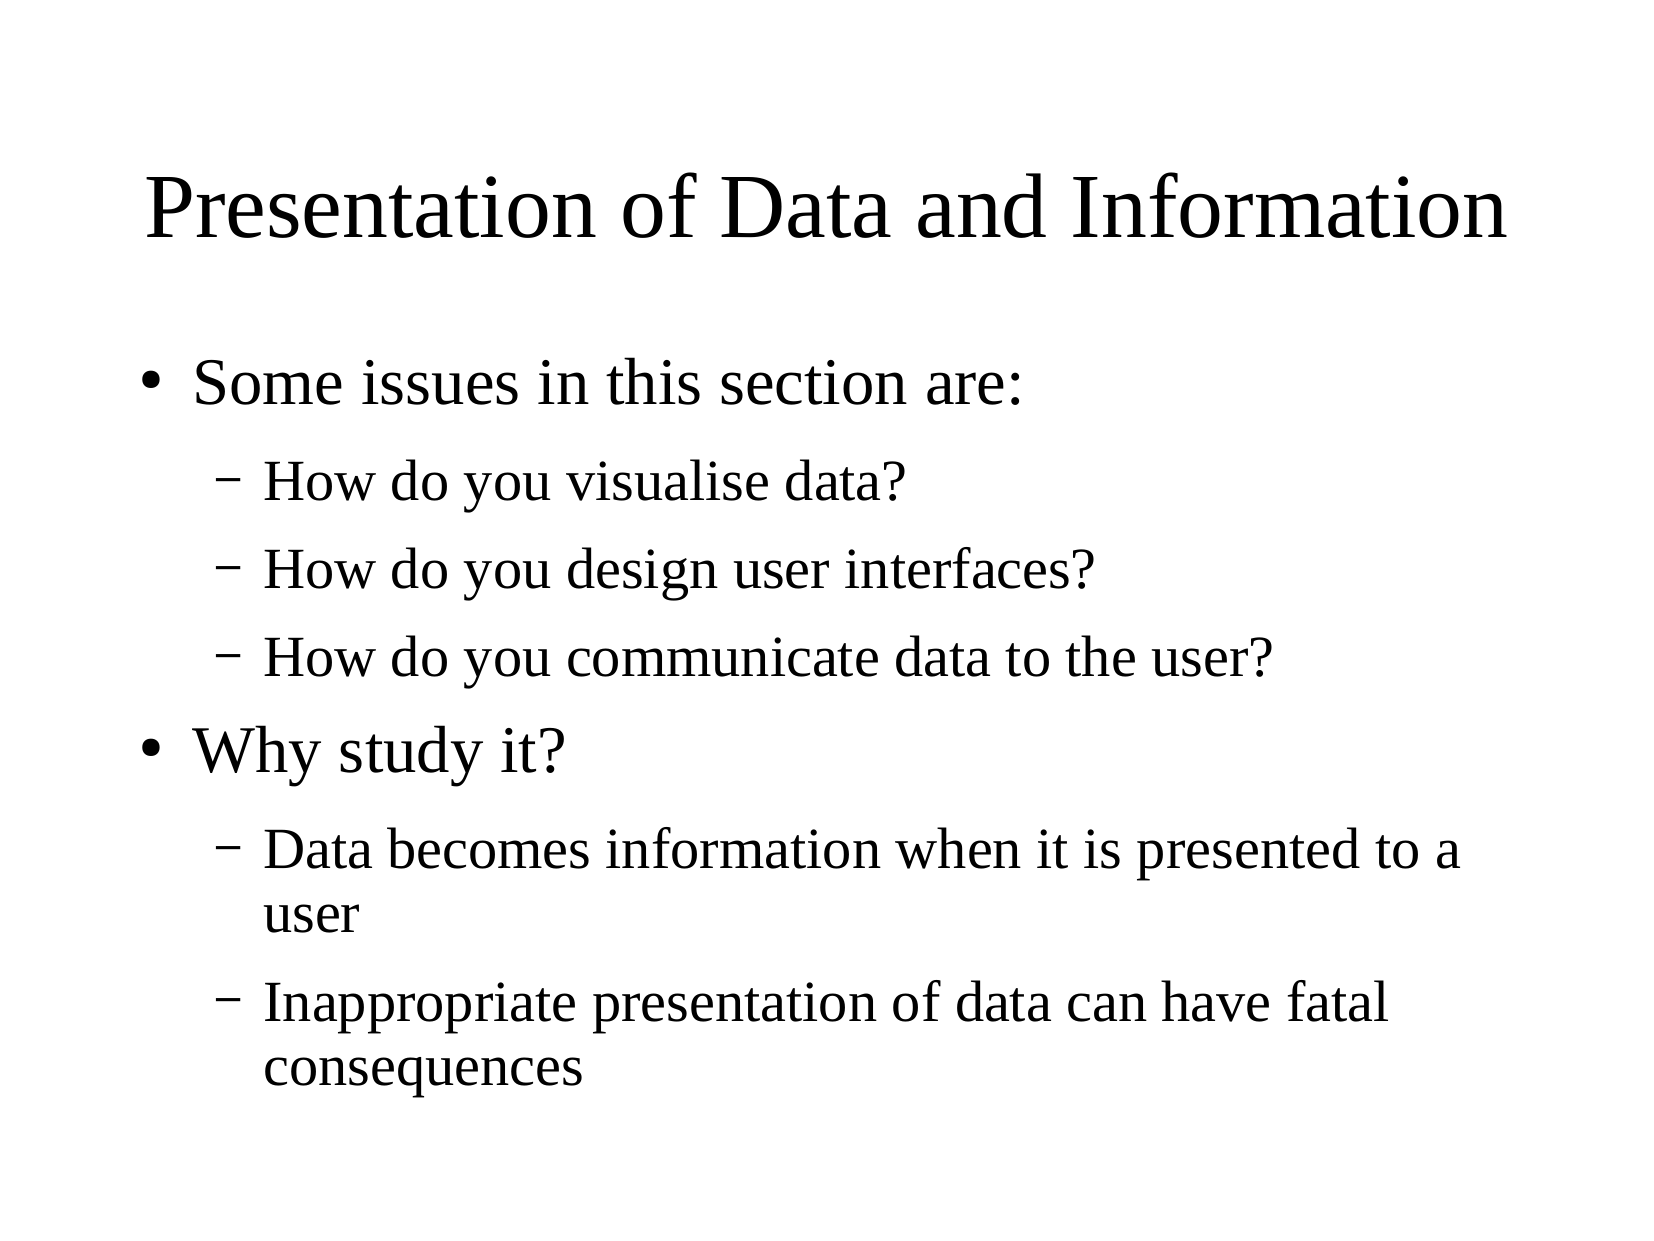

# Presentation of Data and Information
Some issues in this section are:
How do you visualise data?
How do you design user interfaces?
How do you communicate data to the user?
Why study it?
Data becomes information when it is presented to a user
Inappropriate presentation of data can have fatal consequences